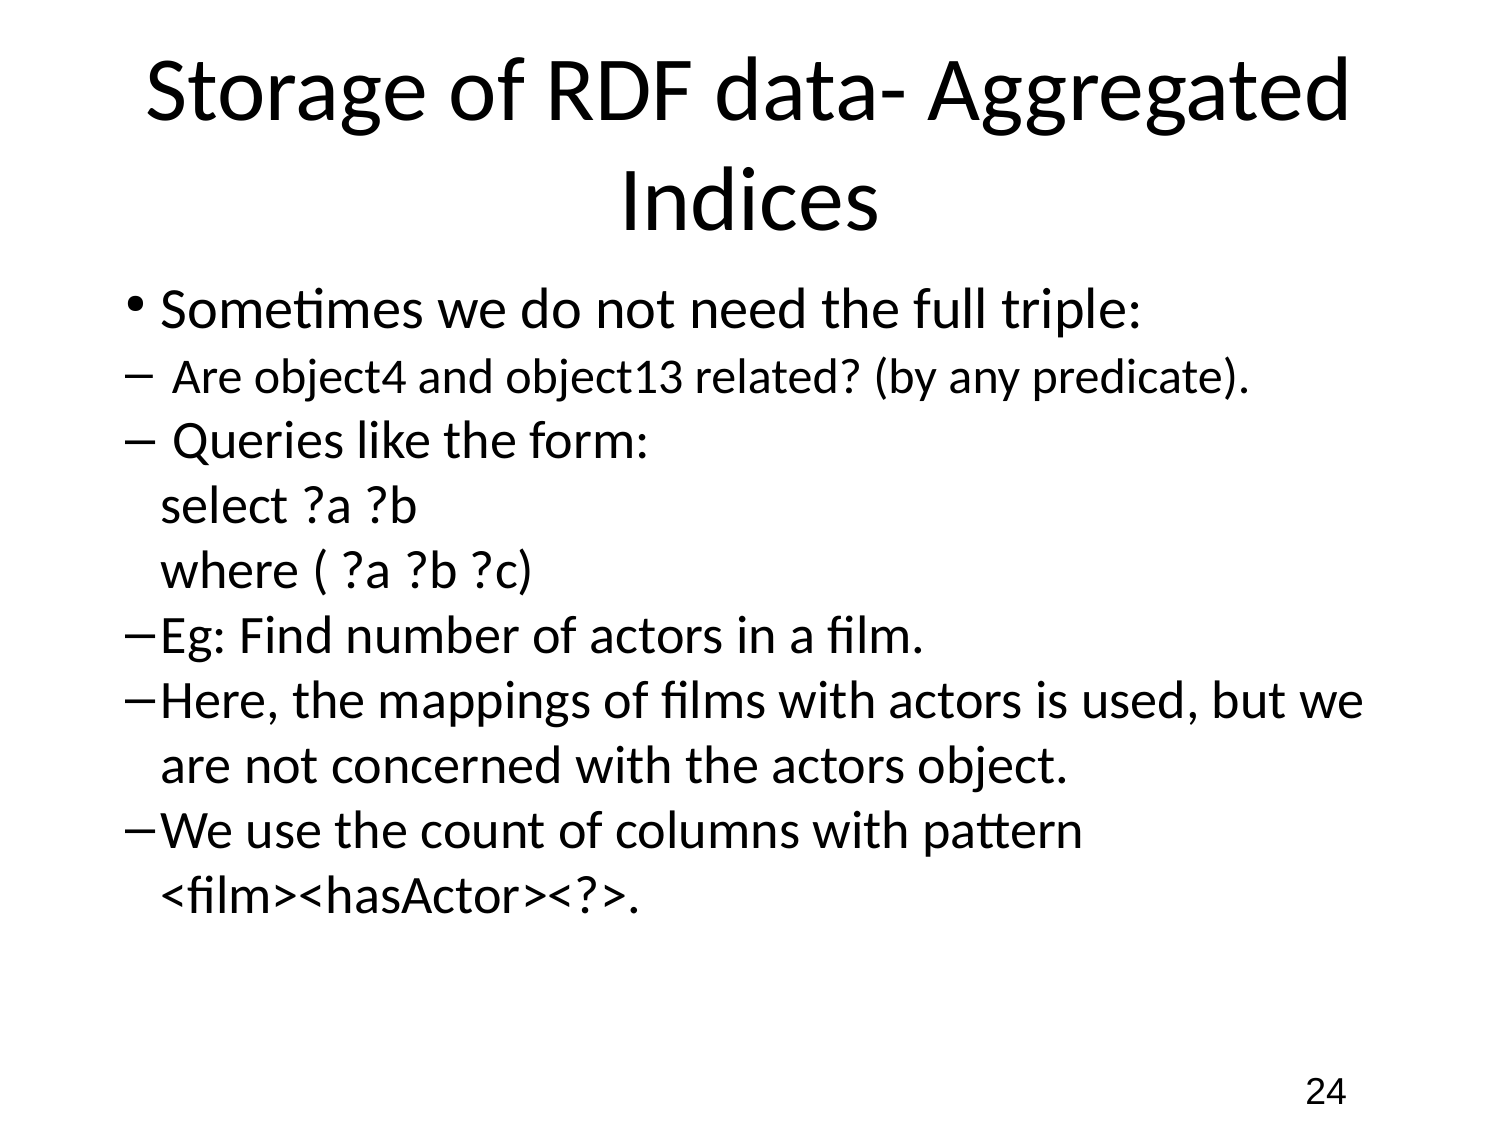

Storage of RDF data- Aggregated Indices
Sometimes we do not need the full triple:
 Are object4 and object13 related? (by any predicate).
 Queries like the form:
select ?a ?b
where ( ?a ?b ?c)
Eg: Find number of actors in a film.
Here, the mappings of films with actors is used, but we are not concerned with the actors object.
We use the count of columns with pattern <film><hasActor><?>.